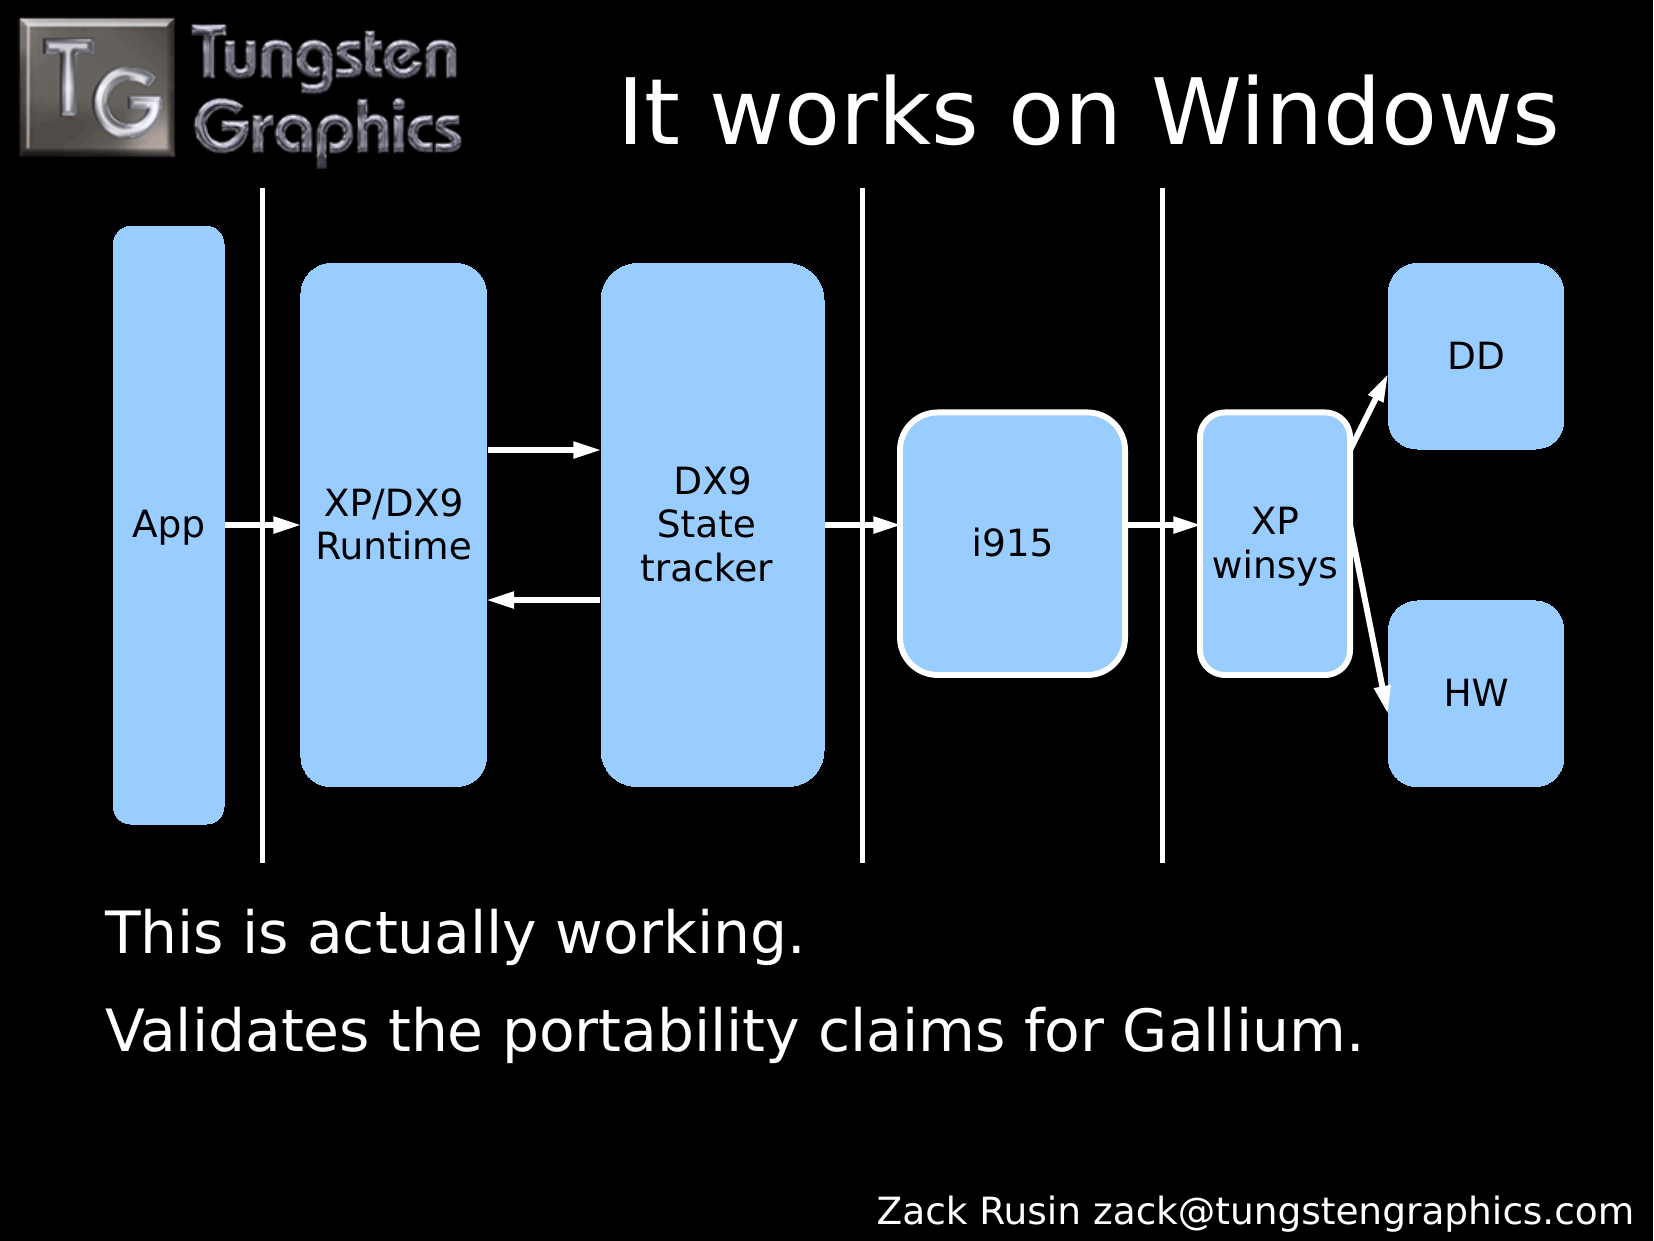

# It works on Windows
App
XP/DX9
Runtime
DX9
State
tracker
DD
i915
XP
winsys
HW
This is actually working.
Validates the portability claims for Gallium.
Zack Rusin zack@tungstengraphics.com